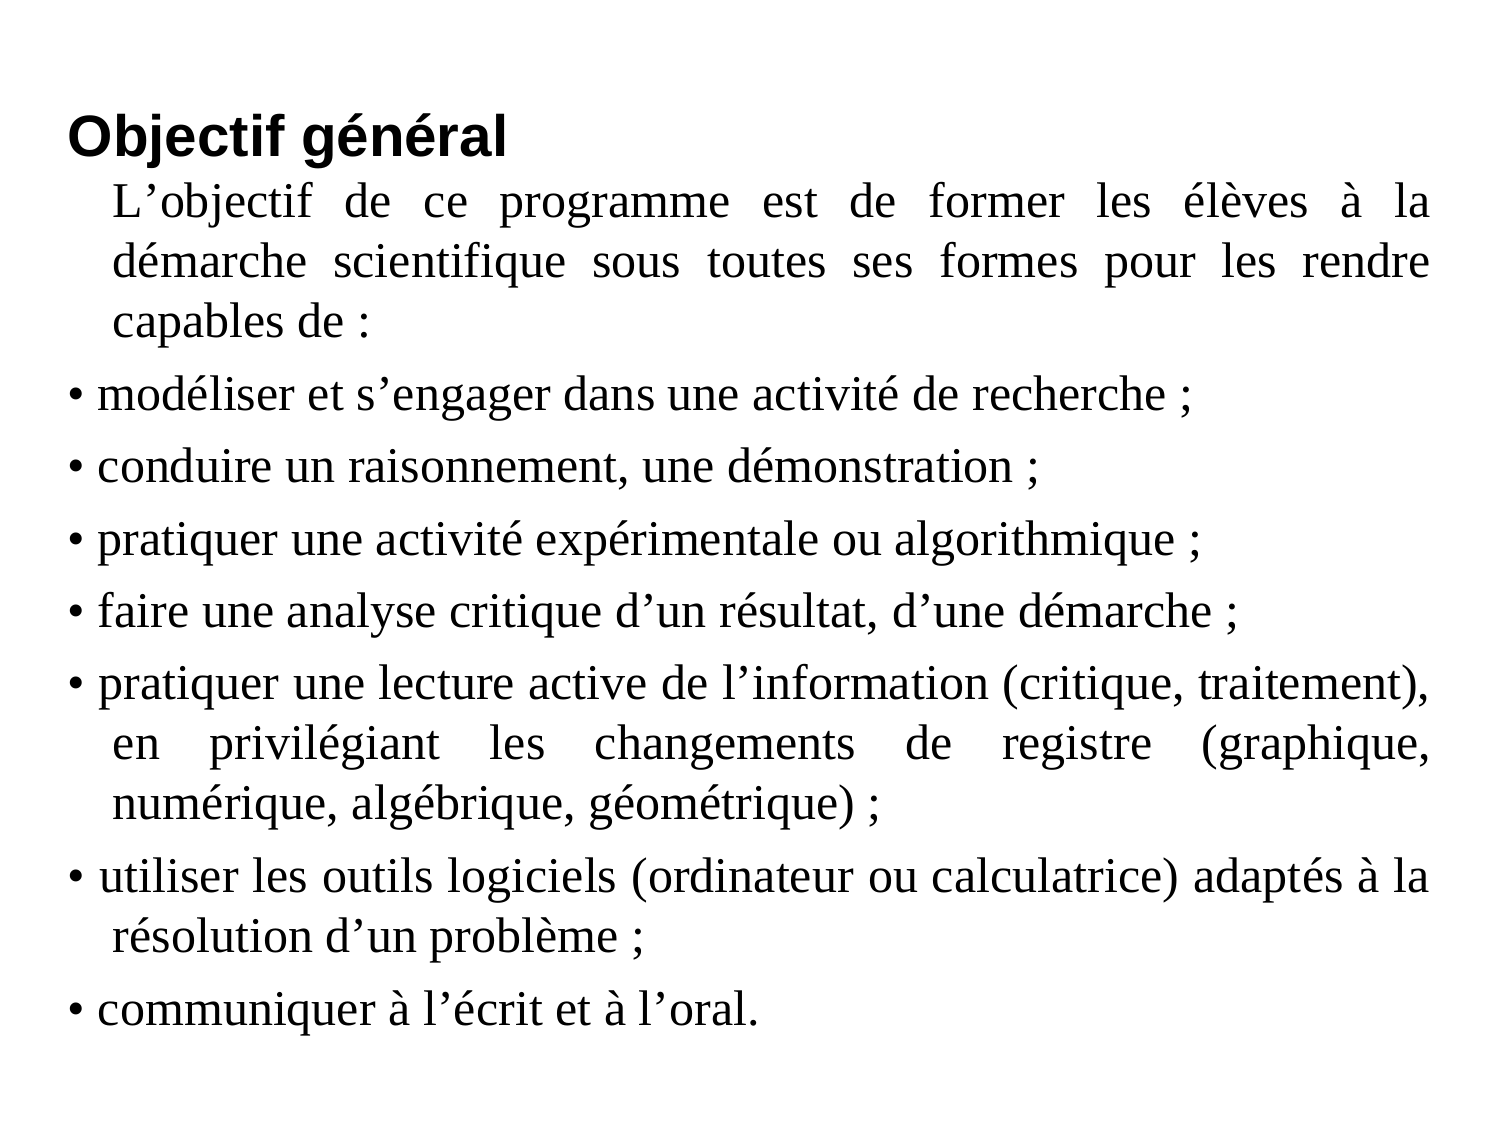

Objectif général
	L’objectif de ce programme est de former les élèves à la démarche scientifique sous toutes ses formes pour les rendre capables de :
• modéliser et s’engager dans une activité de recherche ;
• conduire un raisonnement, une démonstration ;
• pratiquer une activité expérimentale ou algorithmique ;
• faire une analyse critique d’un résultat, d’une démarche ;
• pratiquer une lecture active de l’information (critique, traitement), en privilégiant les changements de registre (graphique, numérique, algébrique, géométrique) ;
• utiliser les outils logiciels (ordinateur ou calculatrice) adaptés à la résolution d’un problème ;
• communiquer à l’écrit et à l’oral.